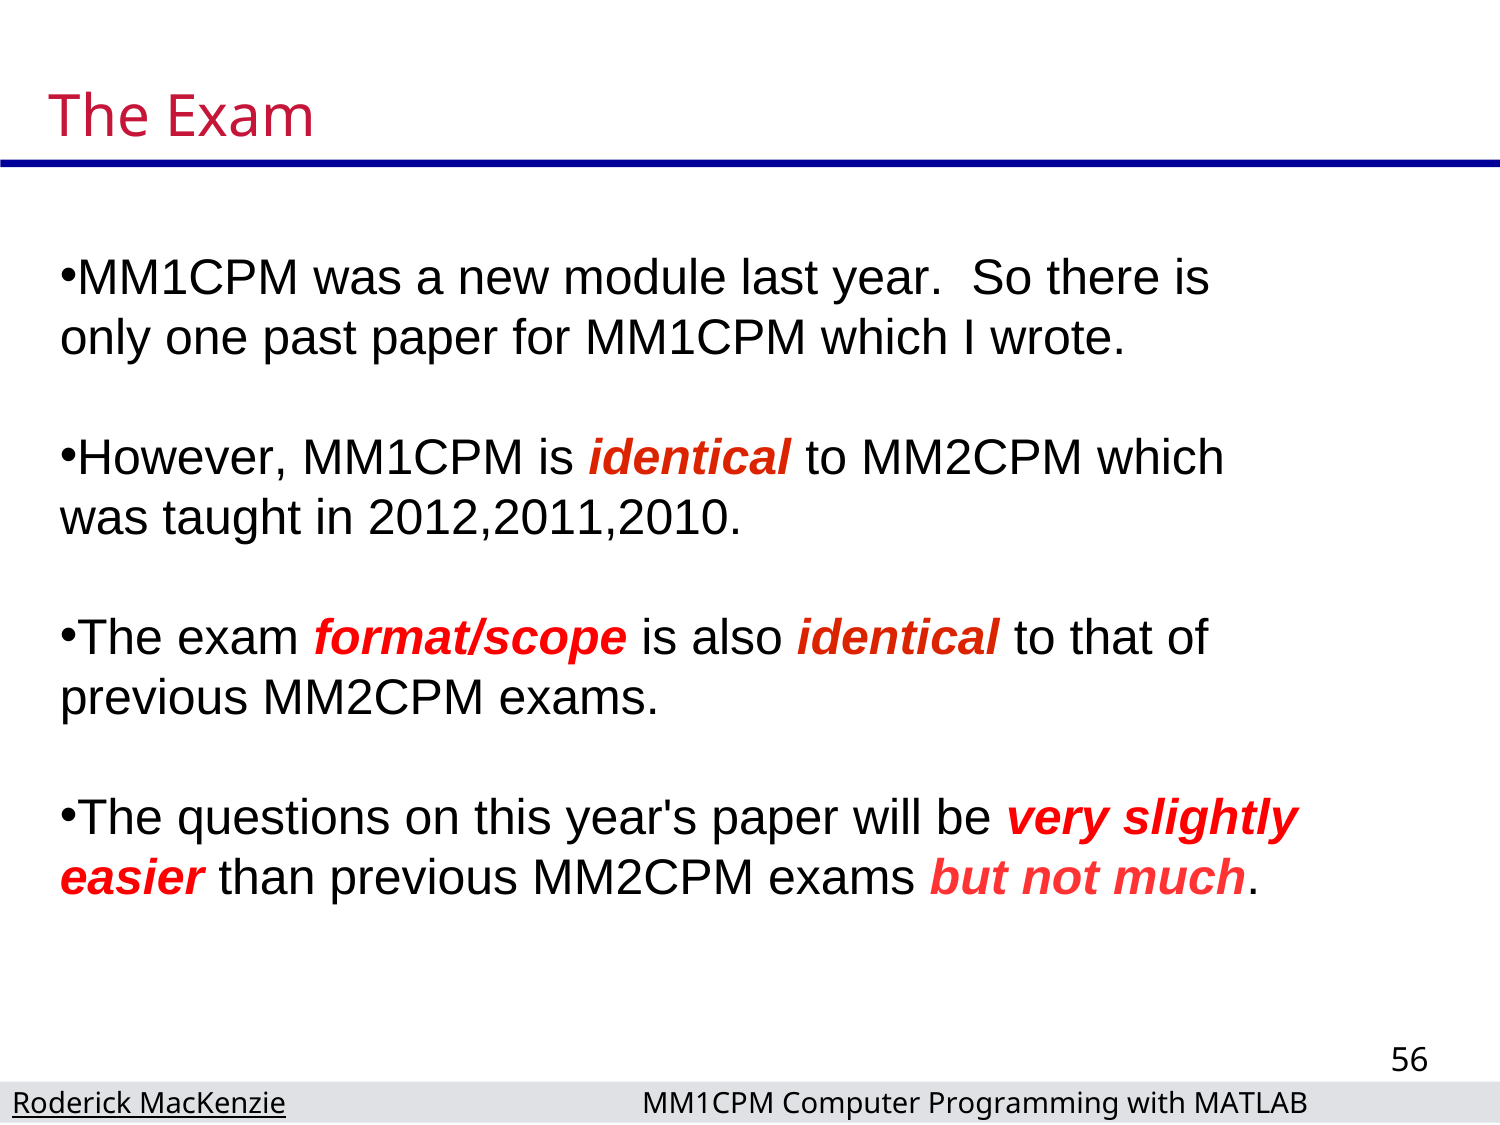

# The Exam
MM1CPM was a new module last year. So there is only one past paper for MM1CPM which I wrote.
However, MM1CPM is identical to MM2CPM which was taught in 2012,2011,2010.
The exam format/scope is also identical to that of previous MM2CPM exams.
The questions on this year's paper will be very slightly easier than previous MM2CPM exams but not much.